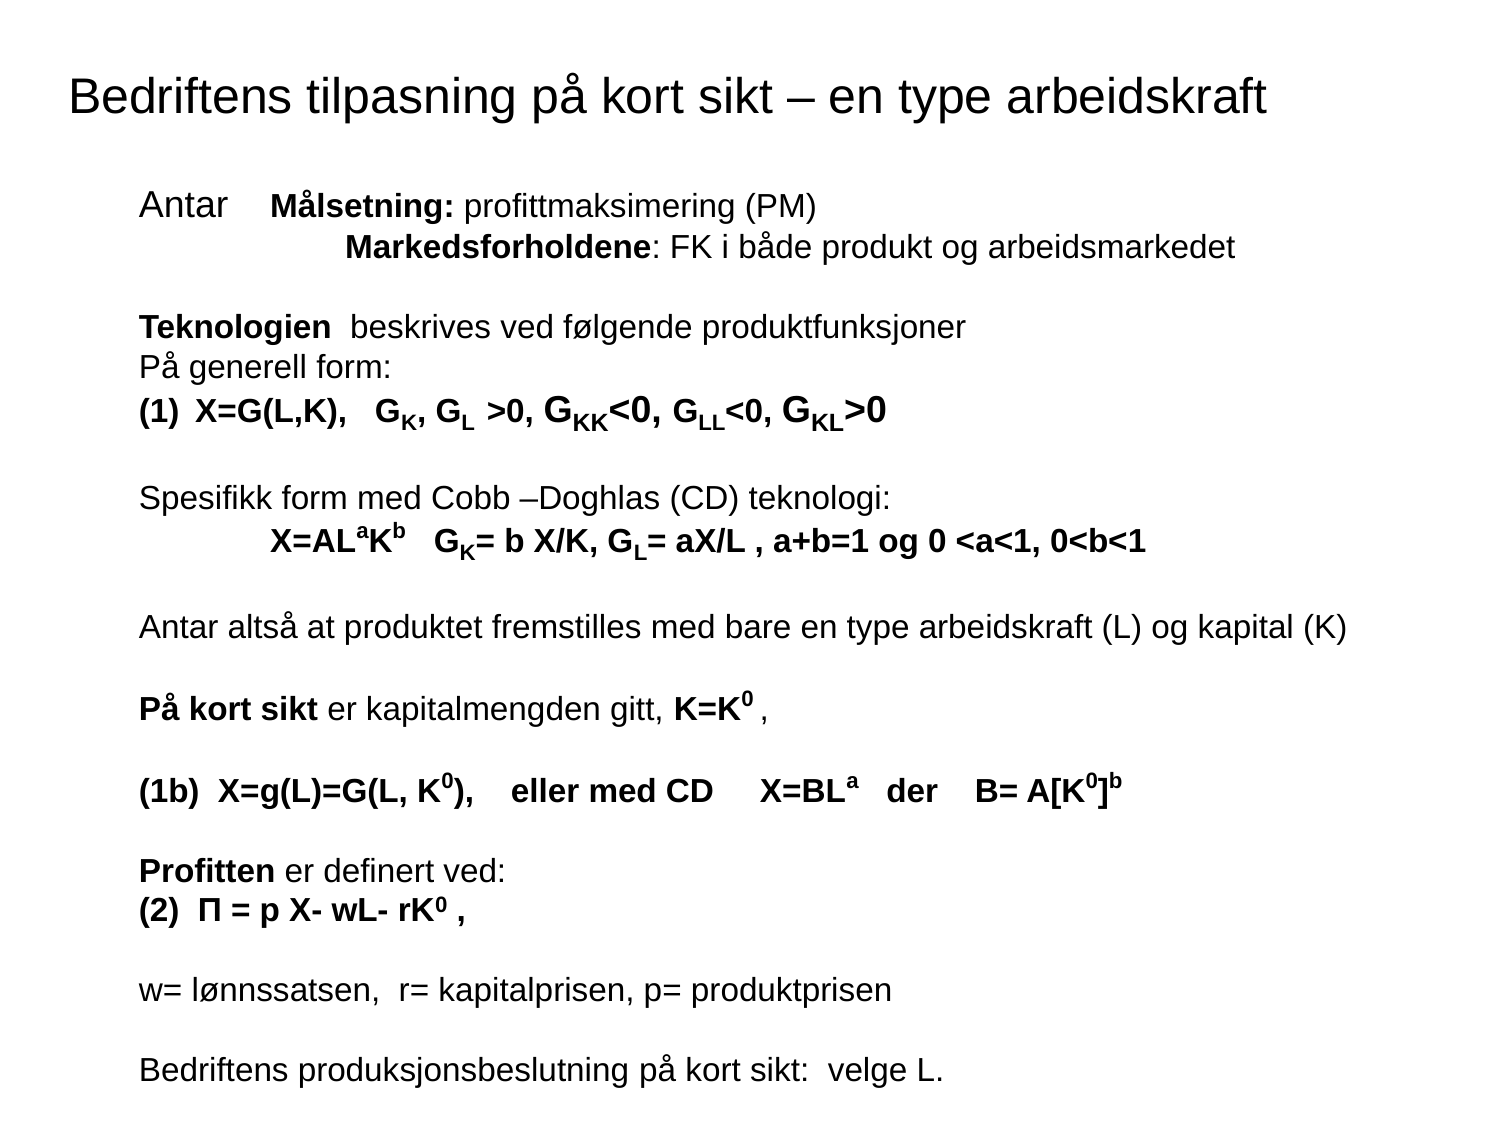

# Bedriftens tilpasning på kort sikt – en type arbeidskraft
Antar 	Målsetning: profittmaksimering (PM)
		Markedsforholdene: FK i både produkt og arbeidsmarkedet
Teknologien beskrives ved følgende produktfunksjoner
På generell form:
X=G(L,K), GK, GL >0, GKK<0, GLL<0, GKL>0
Spesifikk form med Cobb –Doghlas (CD) teknologi:
	X=ALaKb GK= b X/K, GL= aX/L , a+b=1 og 0 <a<1, 0<b<1
Antar altså at produktet fremstilles med bare en type arbeidskraft (L) og kapital (K)
På kort sikt er kapitalmengden gitt, K=K0 ,
(1b) X=g(L)=G(L, K0), eller med CD X=BLa der B= A[K0]b
Profitten er definert ved:
(2) Π = p X- wL- rK0 ,
w= lønnssatsen, r= kapitalprisen, p= produktprisen
Bedriftens produksjonsbeslutning på kort sikt: velge L.